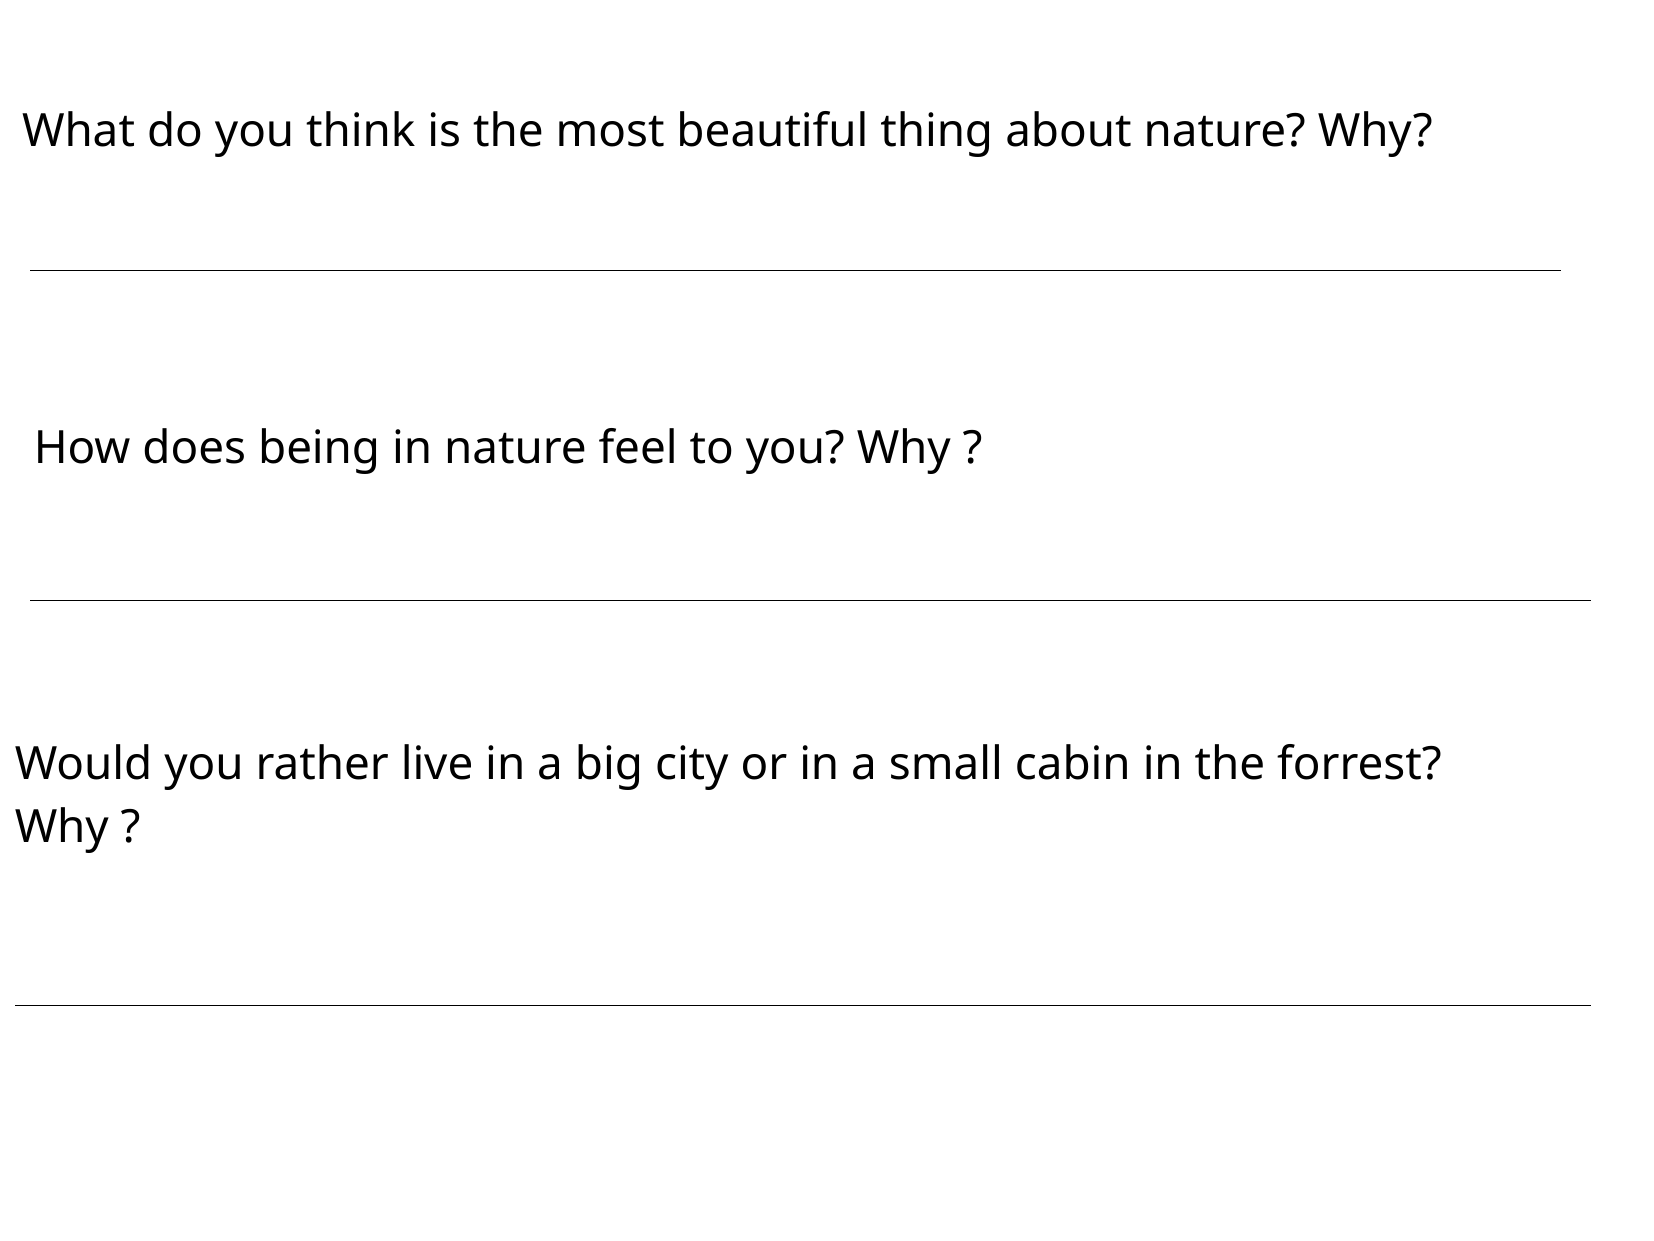

What do you think is the most beautiful thing about nature? Why?
How does being in nature feel to you? Why ?
Would you rather live in a big city or in a small cabin in the forrest? Why ?
1